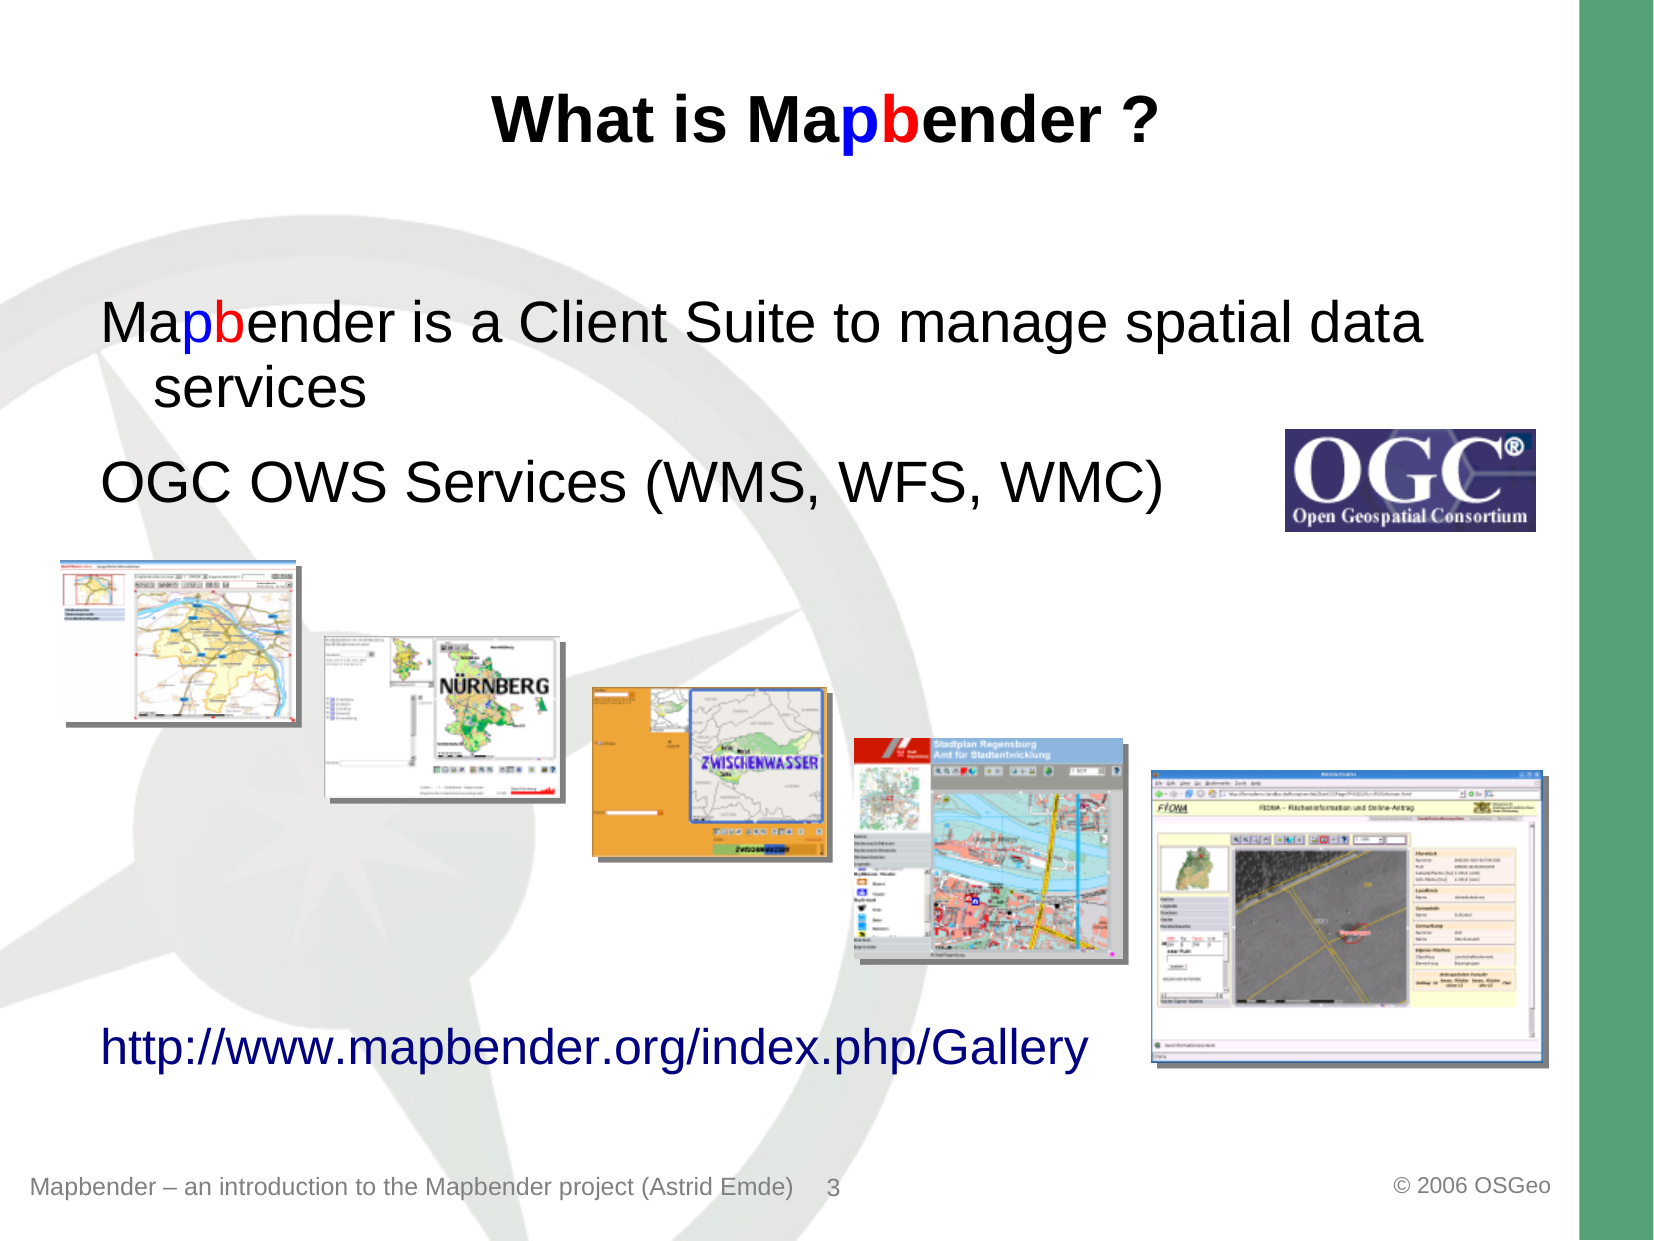

# What is Mapbender ?
Mapbender is a Client Suite to manage spatial data services
OGC OWS Services (WMS, WFS, WMC)
http://www.mapbender.org/index.php/Gallery